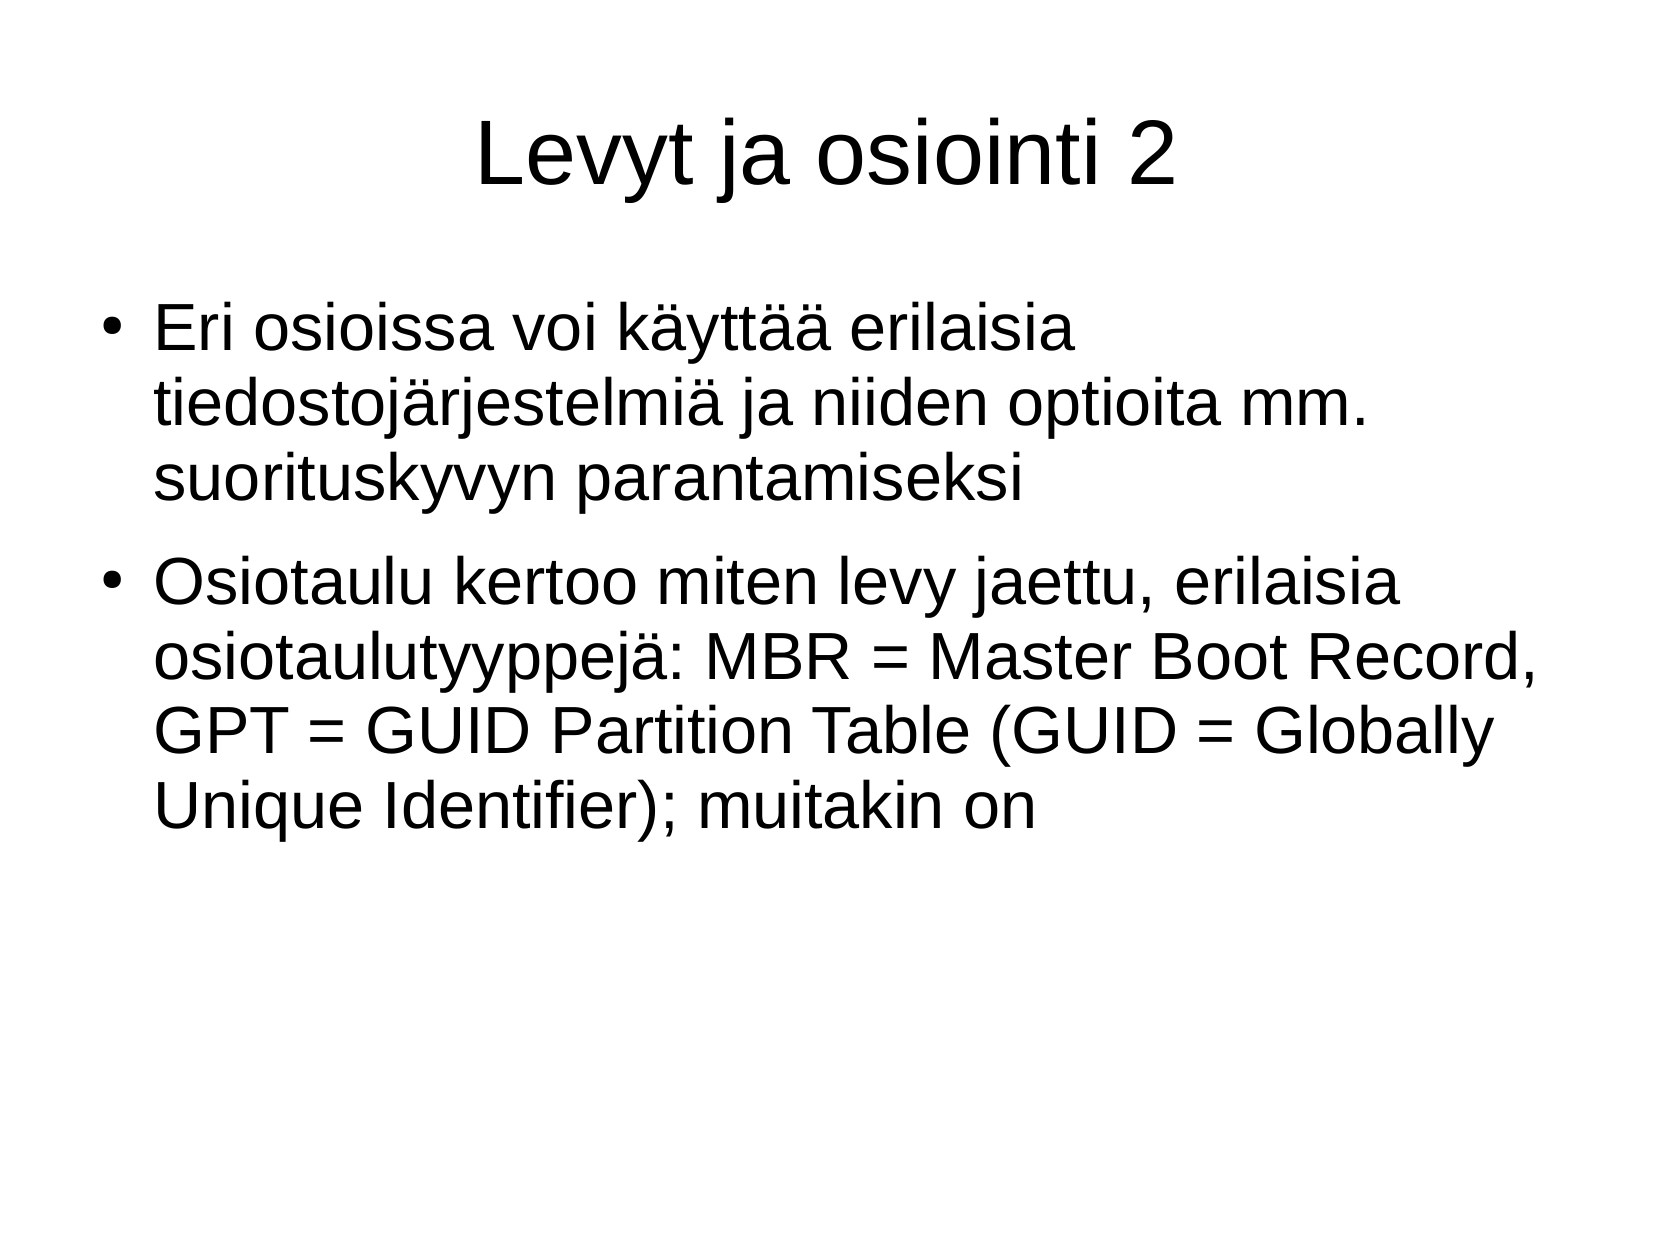

# Levyt ja osiointi 2
Eri osioissa voi käyttää erilaisia tiedostojärjestelmiä ja niiden optioita mm. suorituskyvyn parantamiseksi
Osiotaulu kertoo miten levy jaettu, erilaisia osiotaulutyyppejä: MBR = Master Boot Record, GPT = GUID Partition Table (GUID = Globally Unique Identifier); muitakin on